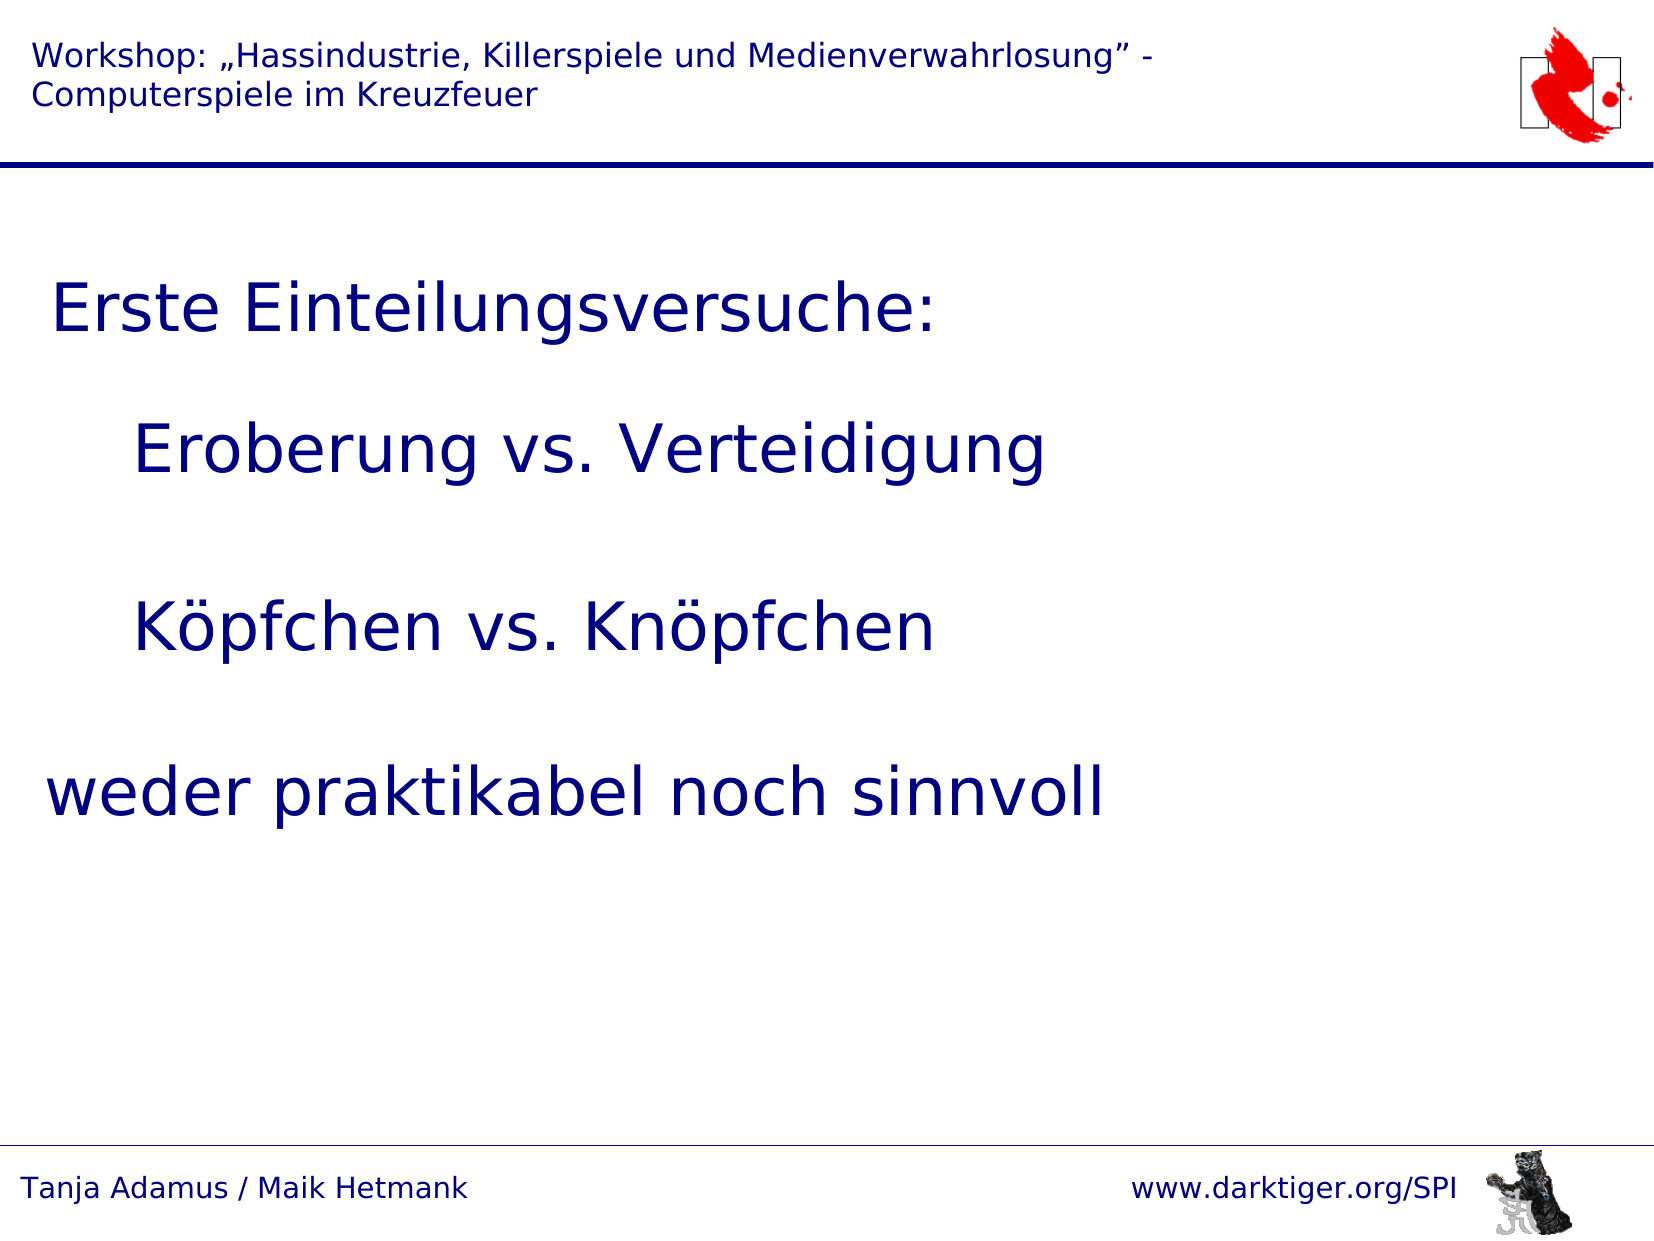

Workshop: „Hassindustrie, Killerspiele und Medienverwahrlosung” - Computerspiele im Kreuzfeuer
Erste Einteilungsversuche:
Eroberung vs. Verteidigung
Köpfchen vs. Knöpfchen
weder praktikabel noch sinnvoll